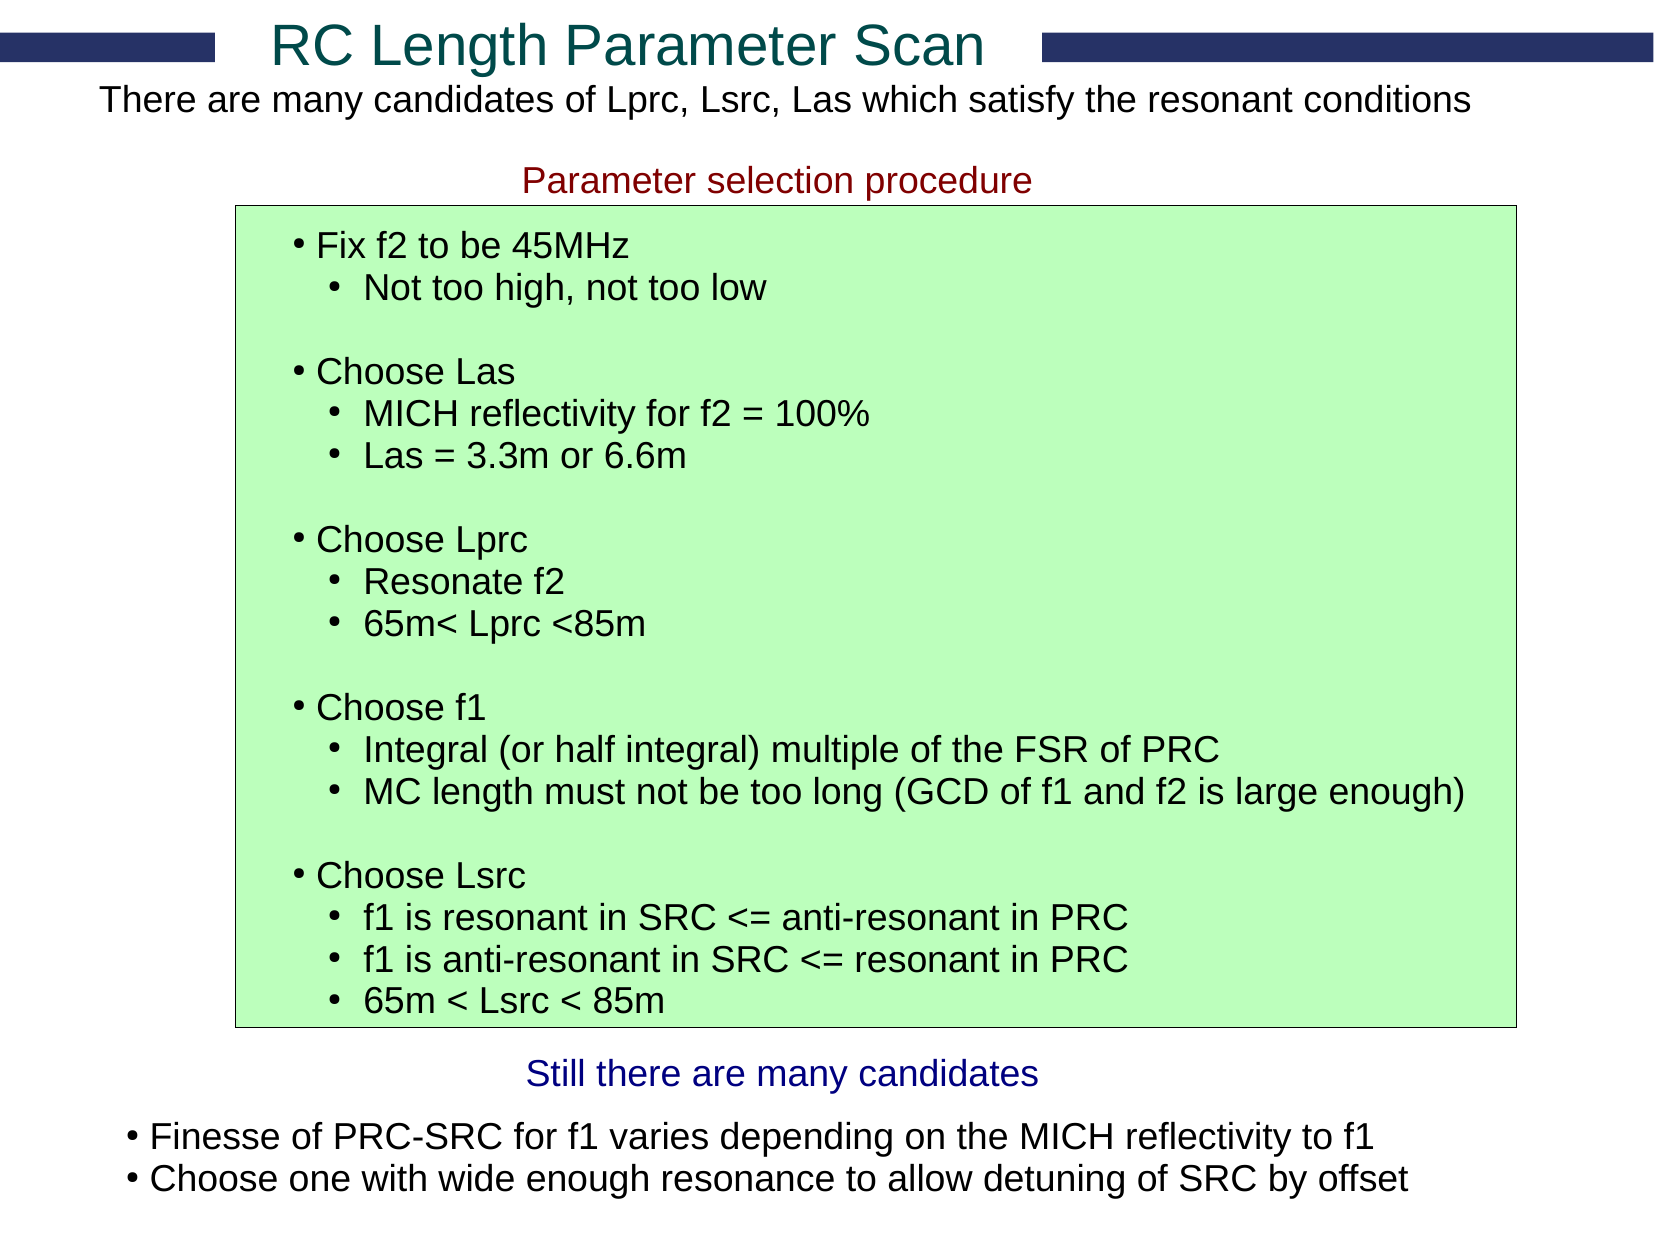

# RC Length Parameter Scan
There are many candidates of Lprc, Lsrc, Las which satisfy the resonant conditions
Parameter selection procedure
 Fix f2 to be 45MHz
Not too high, not too low
 Choose Las
MICH reflectivity for f2 = 100%
Las = 3.3m or 6.6m
 Choose Lprc
Resonate f2
65m< Lprc <85m
 Choose f1
Integral (or half integral) multiple of the FSR of PRC
MC length must not be too long (GCD of f1 and f2 is large enough)
 Choose Lsrc
f1 is resonant in SRC <= anti-resonant in PRC
f1 is anti-resonant in SRC <= resonant in PRC
65m < Lsrc < 85m
Still there are many candidates
 Finesse of PRC-SRC for f1 varies depending on the MICH reflectivity to f1
 Choose one with wide enough resonance to allow detuning of SRC by offset